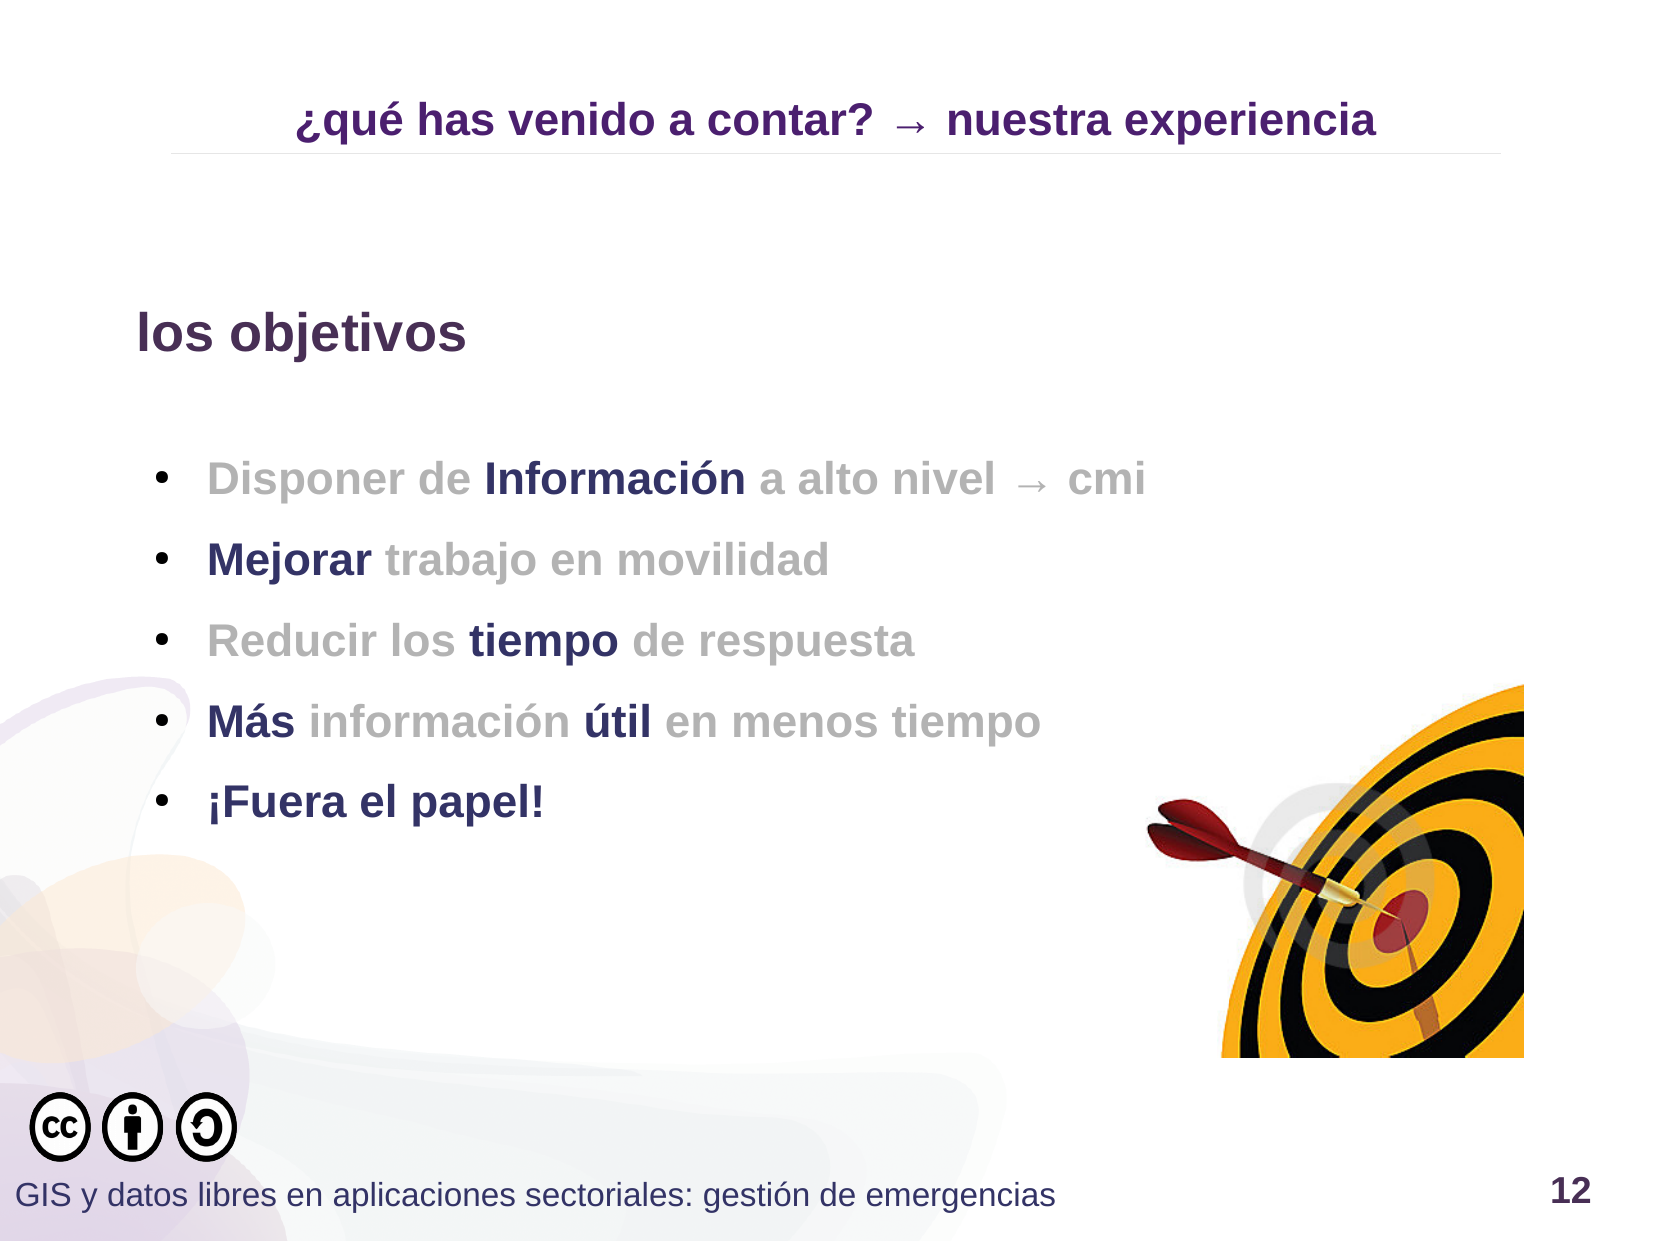

¿qué has venido a contar? → nuestra experiencia
#
los objetivos
Disponer de Información a alto nivel → cmi
Mejorar trabajo en movilidad
Reducir los tiempo de respuesta
Más información útil en menos tiempo
¡Fuera el papel!